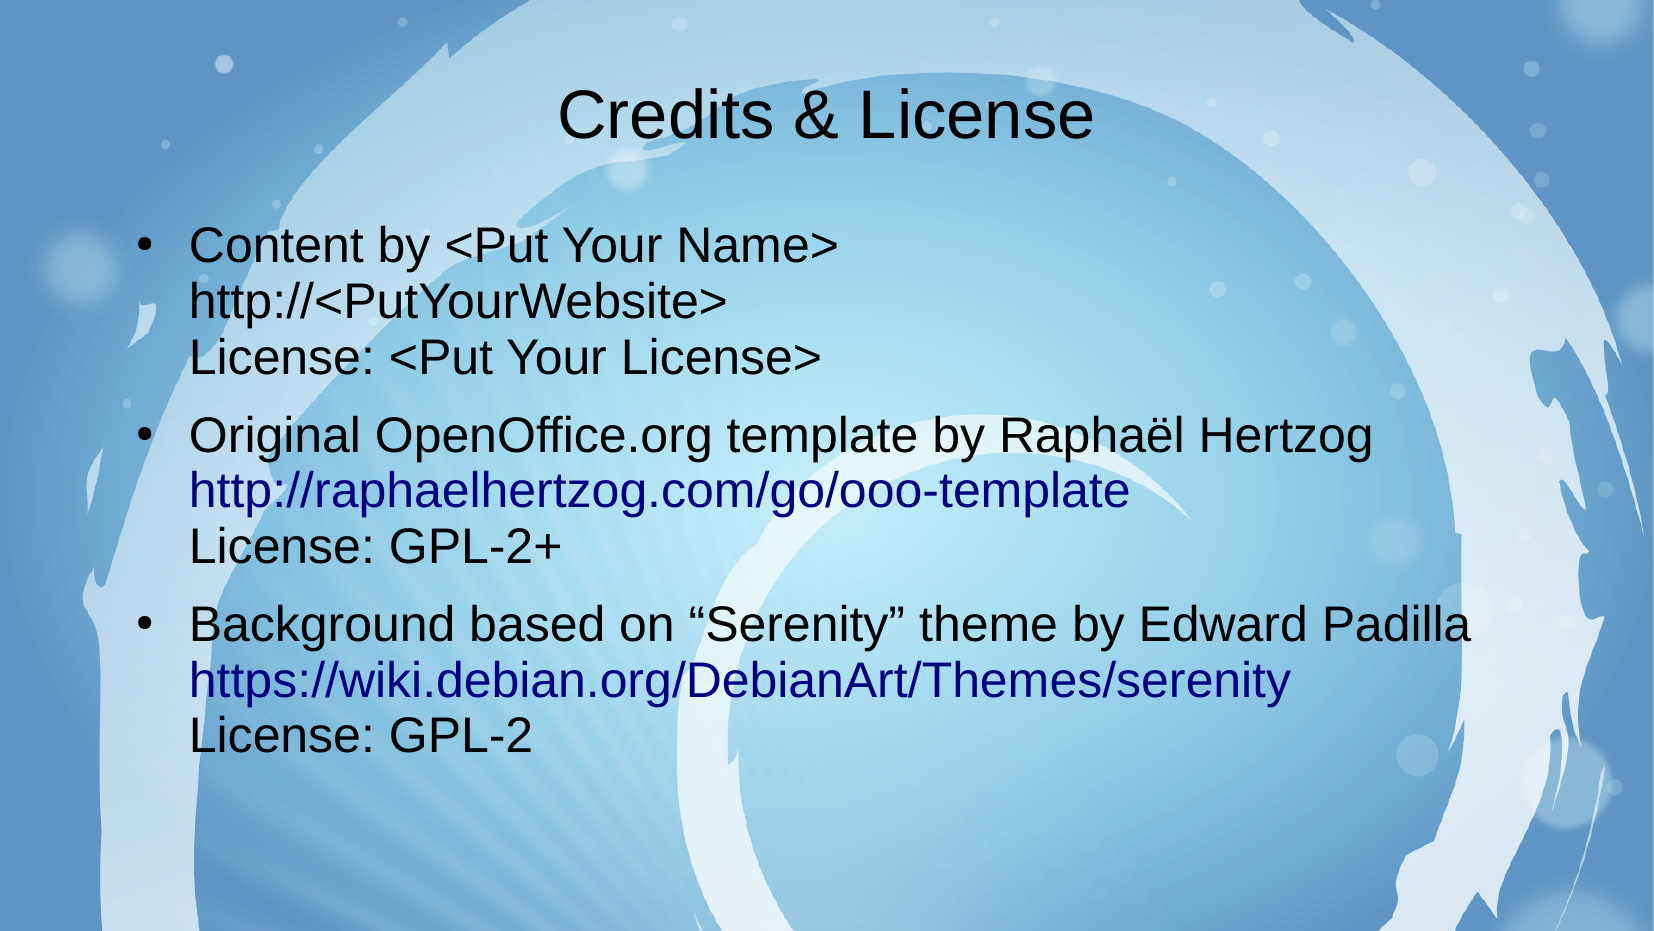

# Credits & License
Content by <Put Your Name>
http://<PutYourWebsite>
License: <Put Your License>
Original OpenOffice.org template by Raphaël Hertzog
http://raphaelhertzog.com/go/ooo-template
License: GPL-2+
Background based on “Serenity” theme by Edward Padilla
https://wiki.debian.org/DebianArt/Themes/serenity
License: GPL-2